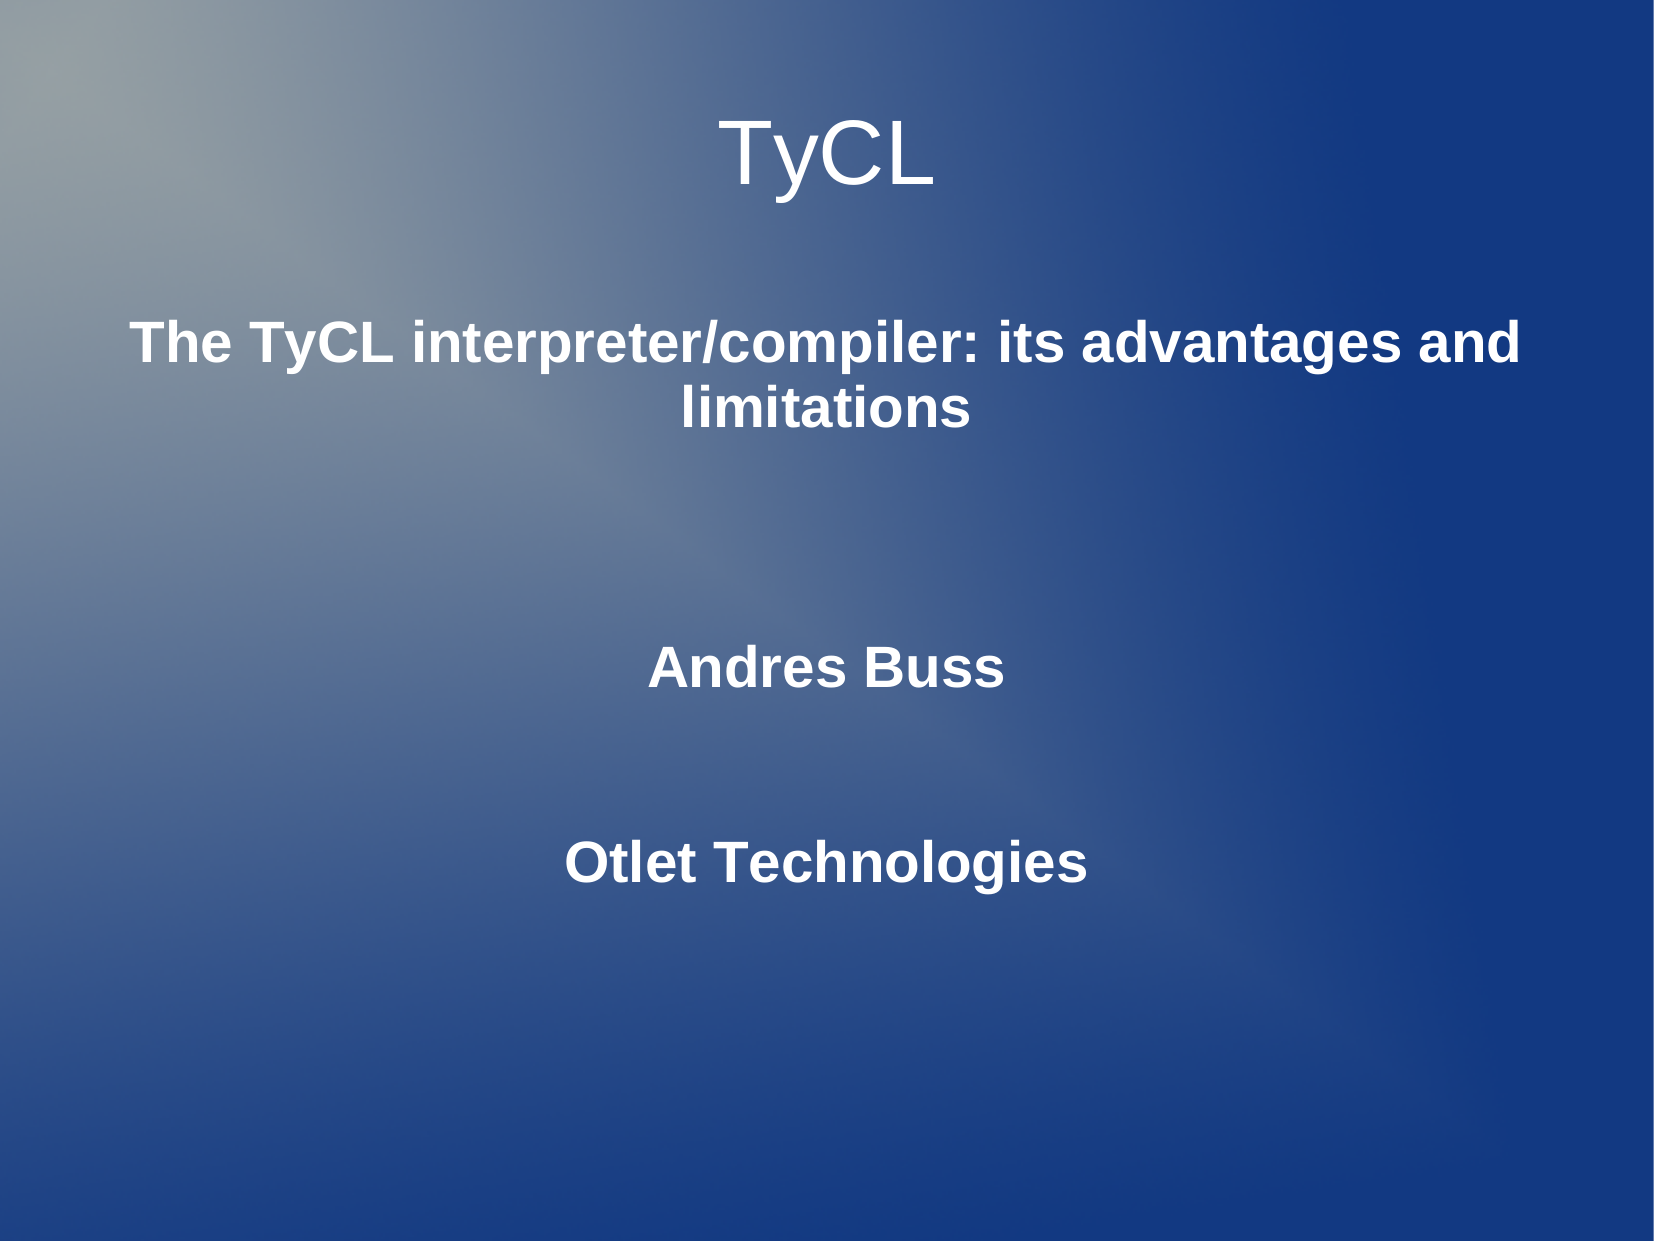

# TyCL
The TyCL interpreter/compiler: its advantages and limitations
Andres Buss
Otlet Technologies